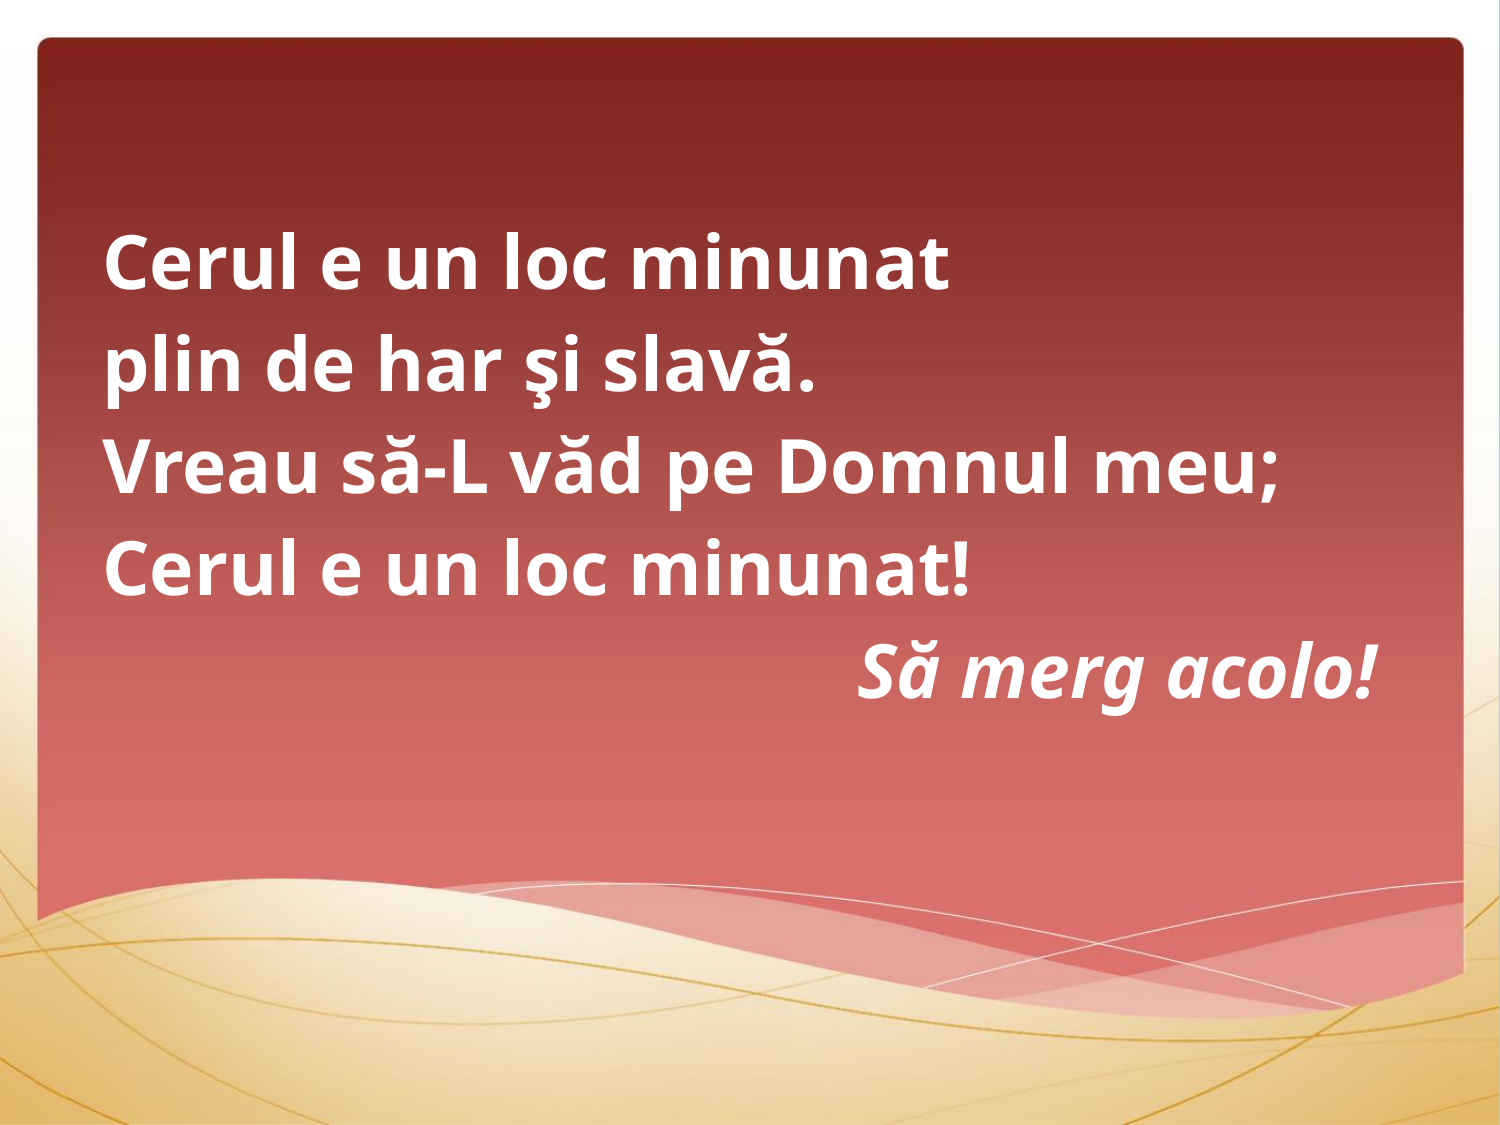

Cerul e un loc minunat
plin de har şi slavă.
Vreau să-L văd pe Domnul meu;
Cerul e un loc minunat!
Să merg acolo!